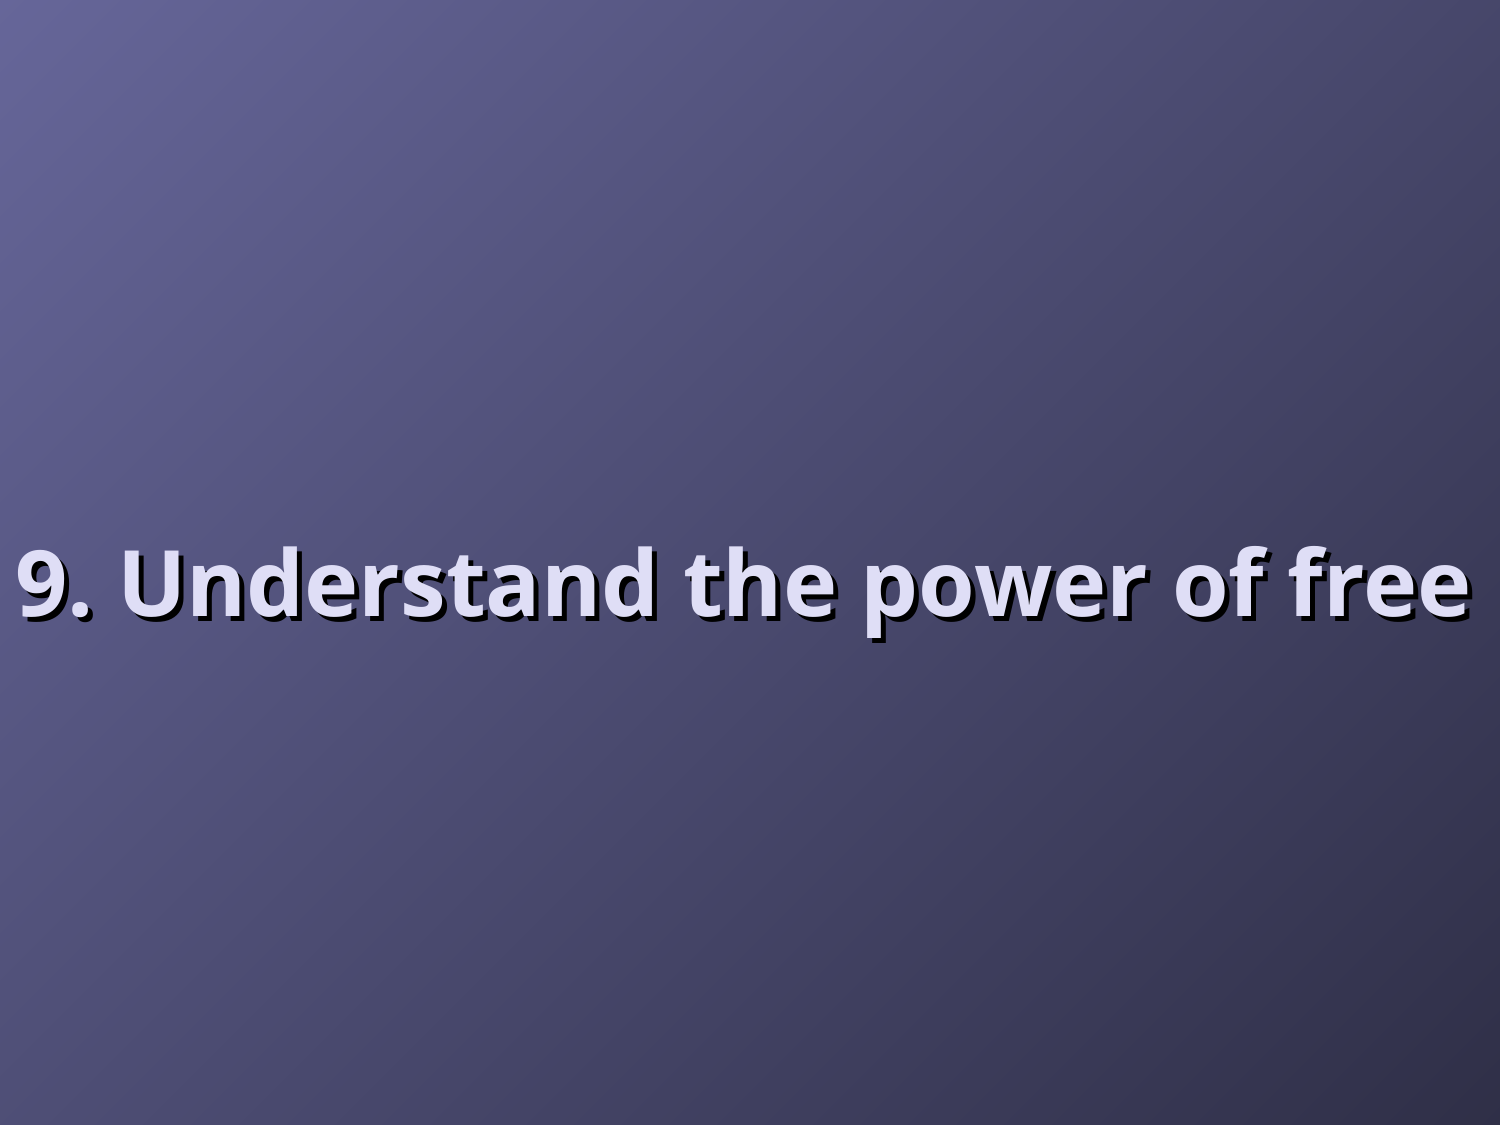

# 9. Understand the power of free